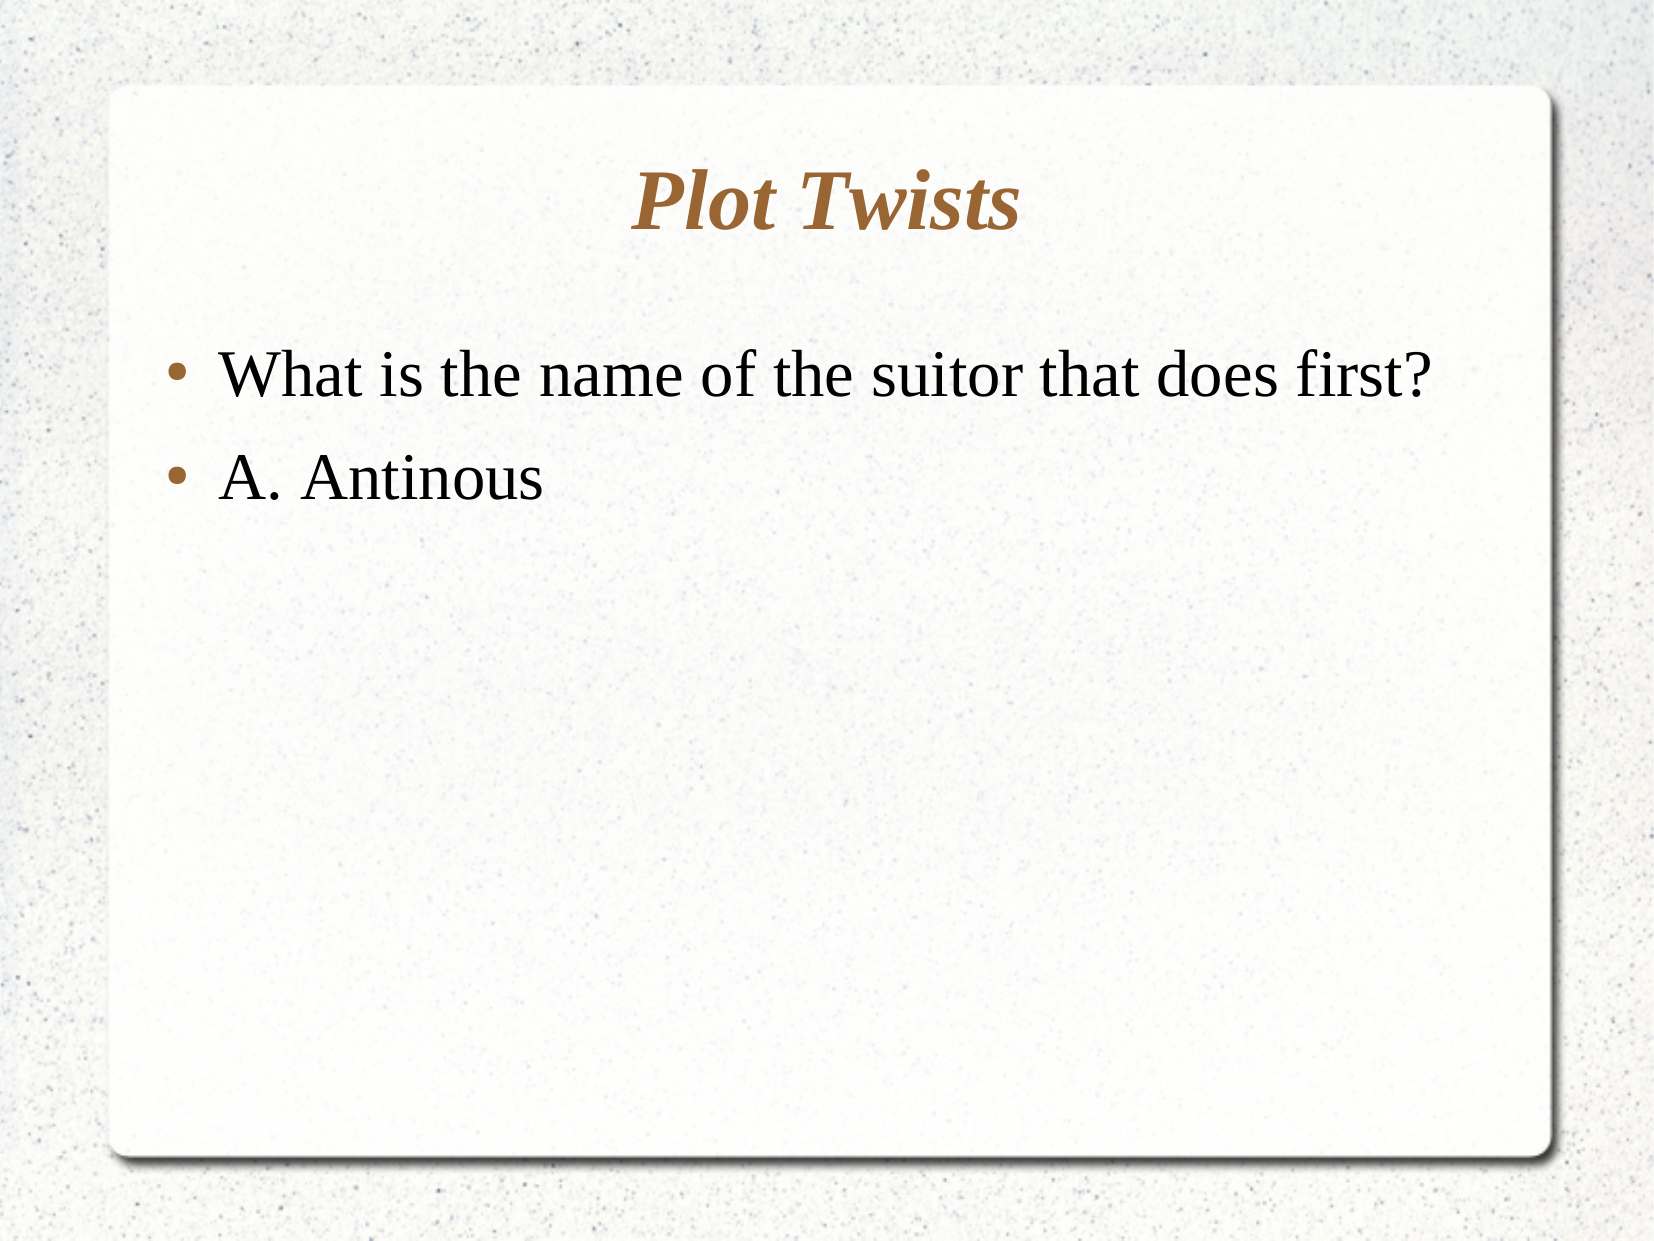

# Plot Twists
What is the name of the suitor that does first?
A. Antinous